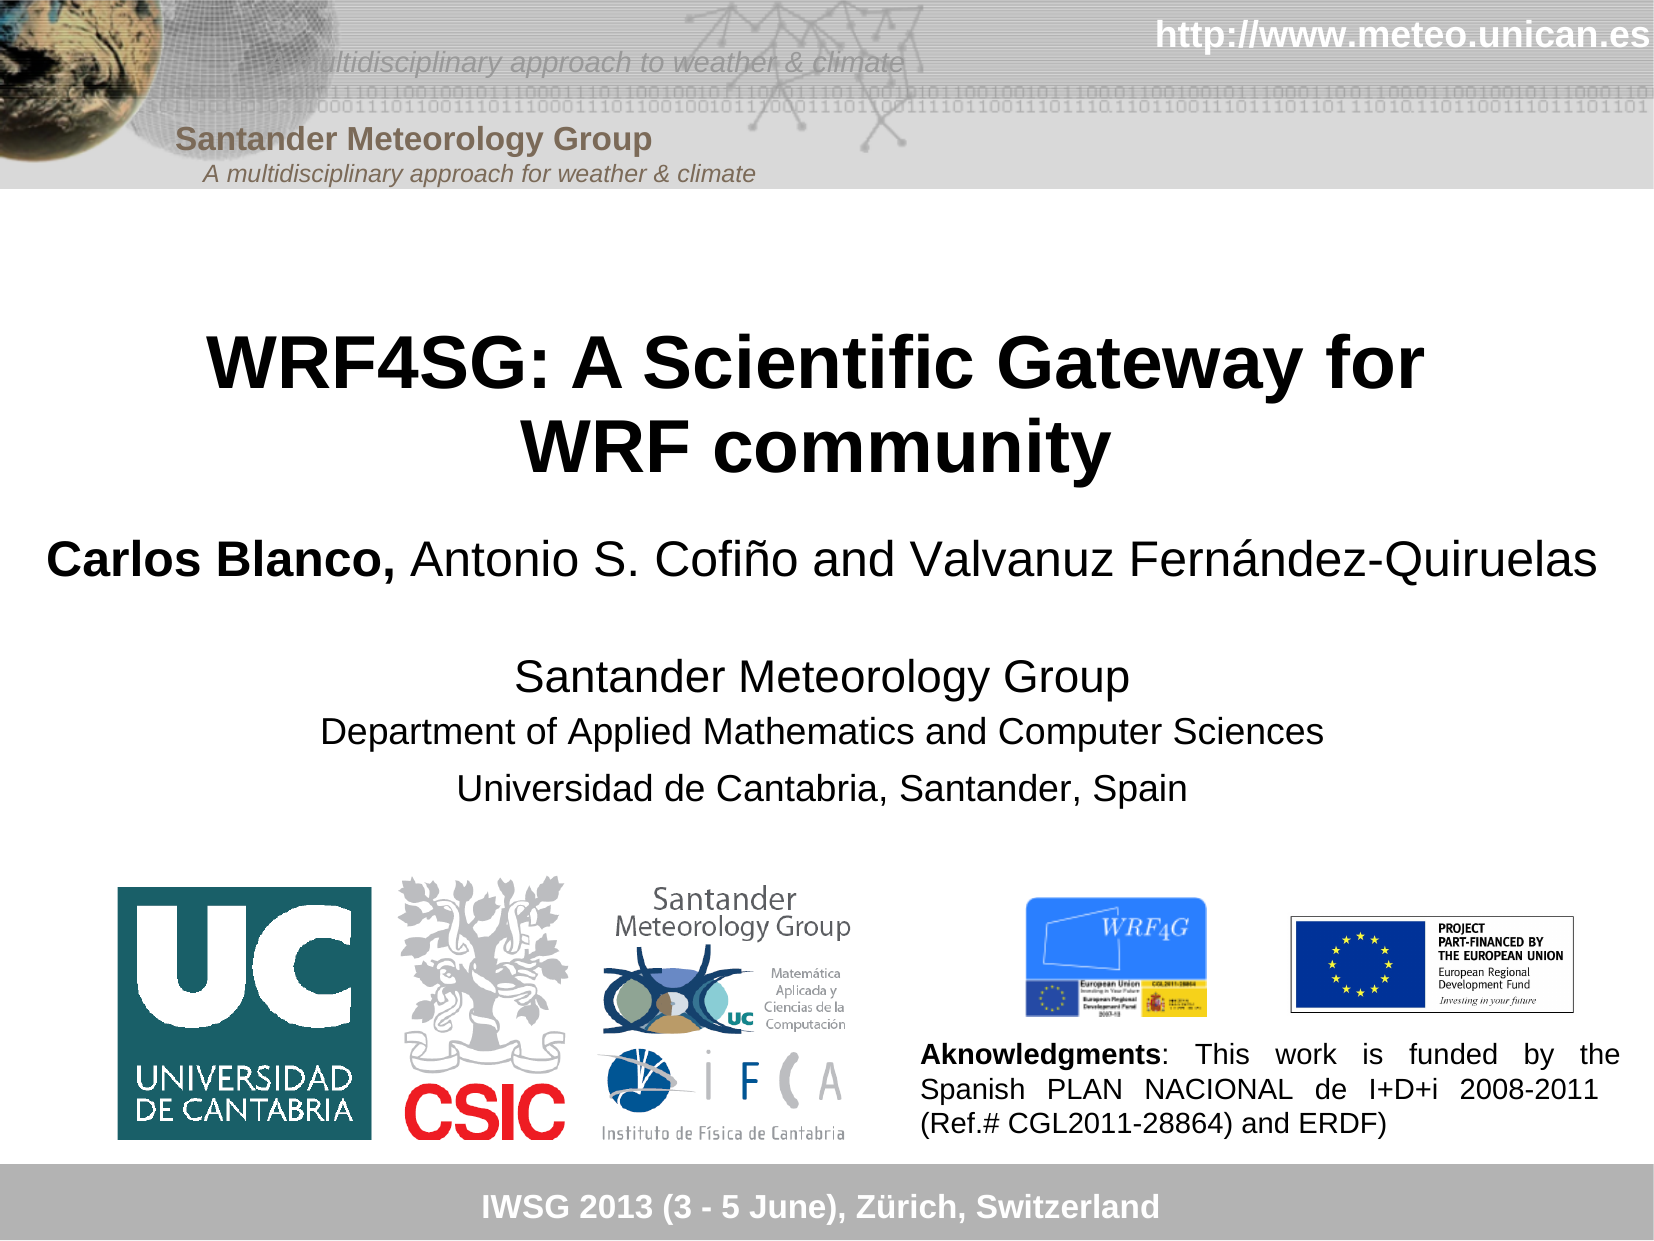

# WRF4SG: A Scientific Gateway for WRF community
Carlos Blanco, Antonio S. Cofiño and Valvanuz Fernández-Quiruelas
Santander Meteorology Group
Department of Applied Mathematics and Computer Sciences
Universidad de Cantabria, Santander, Spain
Aknowledgments: This work is funded by the Spanish PLAN NACIONAL de I+D+i 2008-2011
(Ref.# CGL2011-28864) and ERDF)
IWSG 2013 (3 - 5 June), Zürich, Switzerland